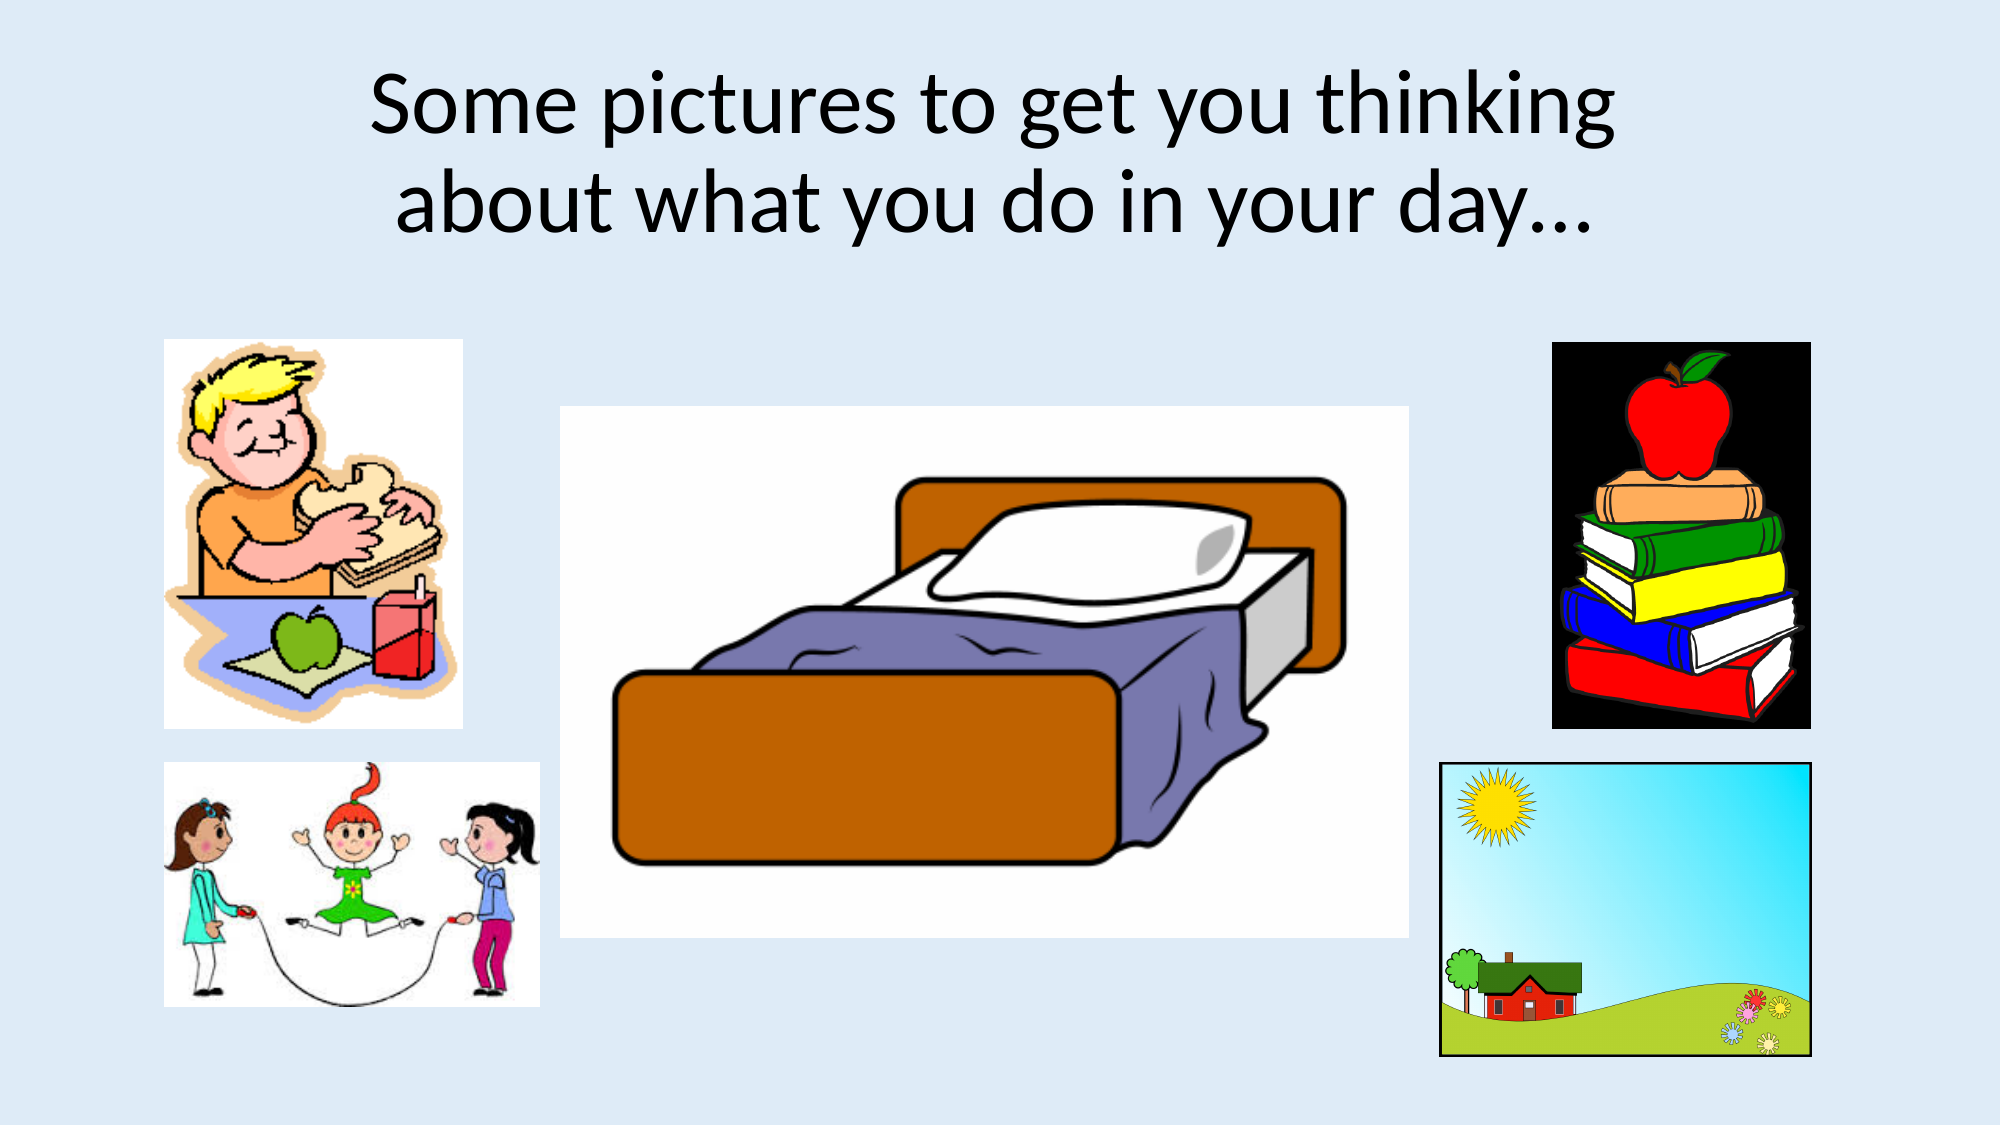

# Some pictures to get you thinking about what you do in your day…